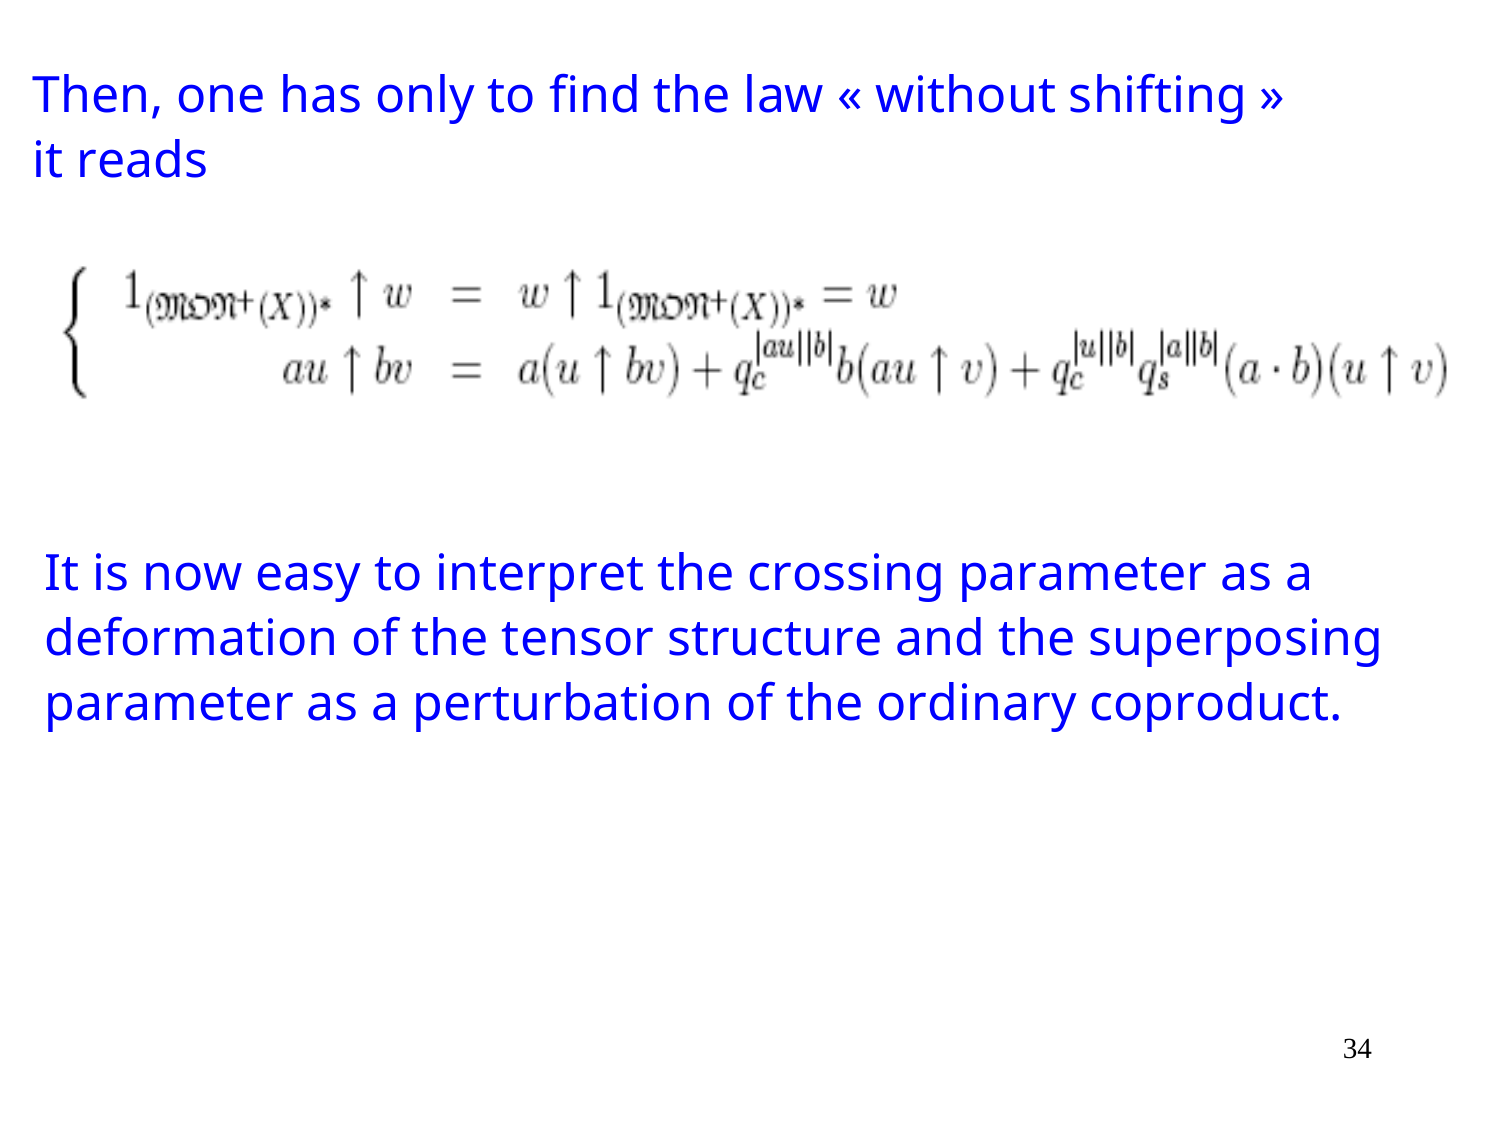

Then, one has only to find the law « without shifting »
it reads
It is now easy to interpret the crossing parameter as a
deformation of the tensor structure and the superposing
parameter as a perturbation of the ordinary coproduct.
34